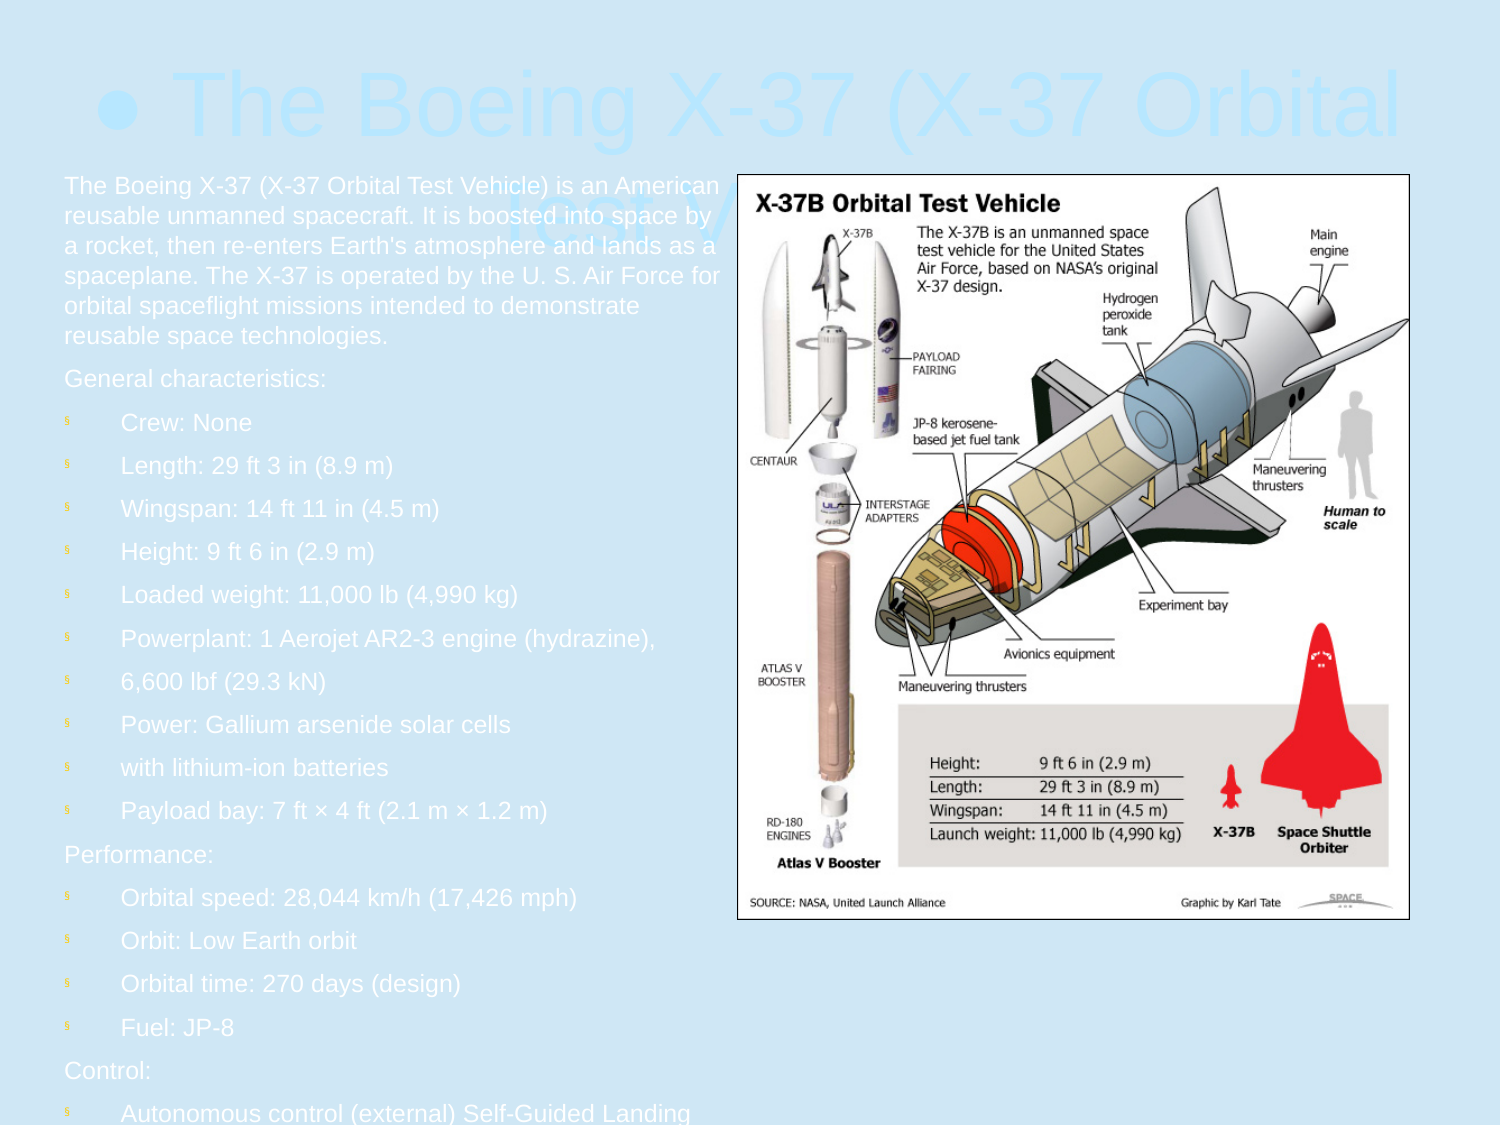

# ● The Boeing X-37 (X-37 Orbital Test Vehicle)
The Boeing X-37 (X-37 Orbital Test Vehicle) is an American reusable unmanned spacecraft. It is boosted into space by a rocket, then re-enters Earth's atmosphere and lands as a spaceplane. The X-37 is operated by the U. S. Air Force for orbital spaceflight missions intended to demonstrate reusable space technologies.
General characteristics:
Crew: None
Length: 29 ft 3 in (8.9 m)
Wingspan: 14 ft 11 in (4.5 m)
Height: 9 ft 6 in (2.9 m)
Loaded weight: 11,000 lb (4,990 kg)
Powerplant: 1 Aerojet AR2-3 engine (hydrazine),
6,600 lbf (29.3 kN)
Power: Gallium arsenide solar cells
with lithium-ion batteries
Payload bay: 7 ft × 4 ft (2.1 m × 1.2 m)
Performance:
Orbital speed: 28,044 km/h (17,426 mph)
Orbit: Low Earth orbit
Orbital time: 270 days (design)
Fuel: JP-8
Control:
Autonomous control (external) Self-Guided Landing